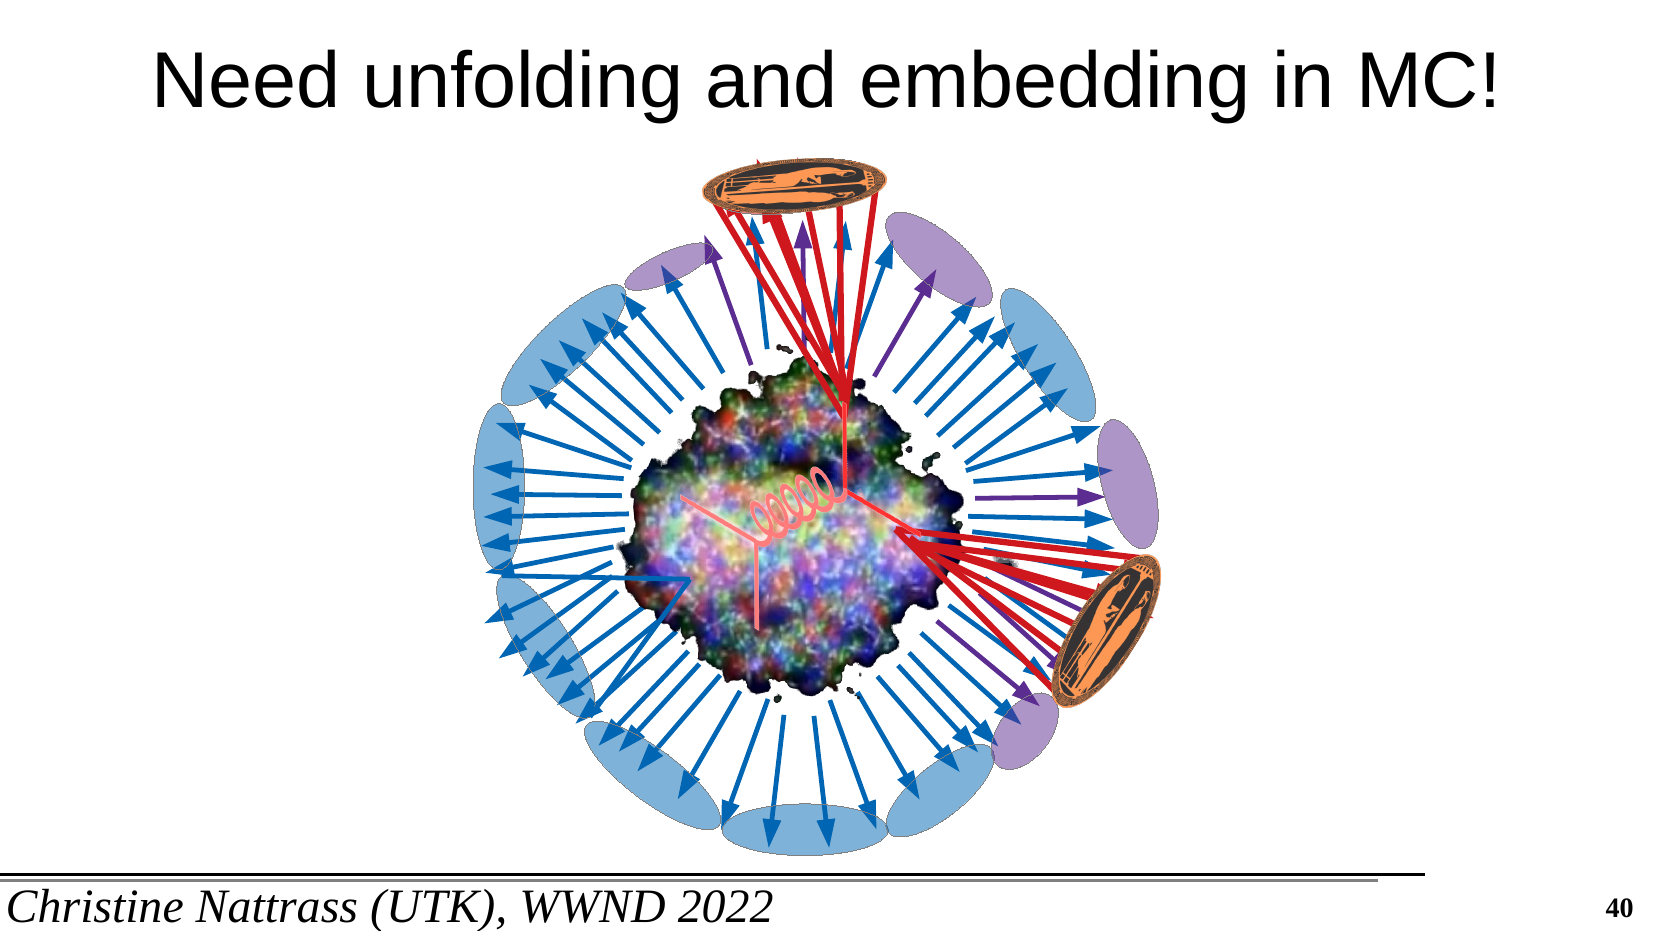

# Need unfolding and embedding in MC!